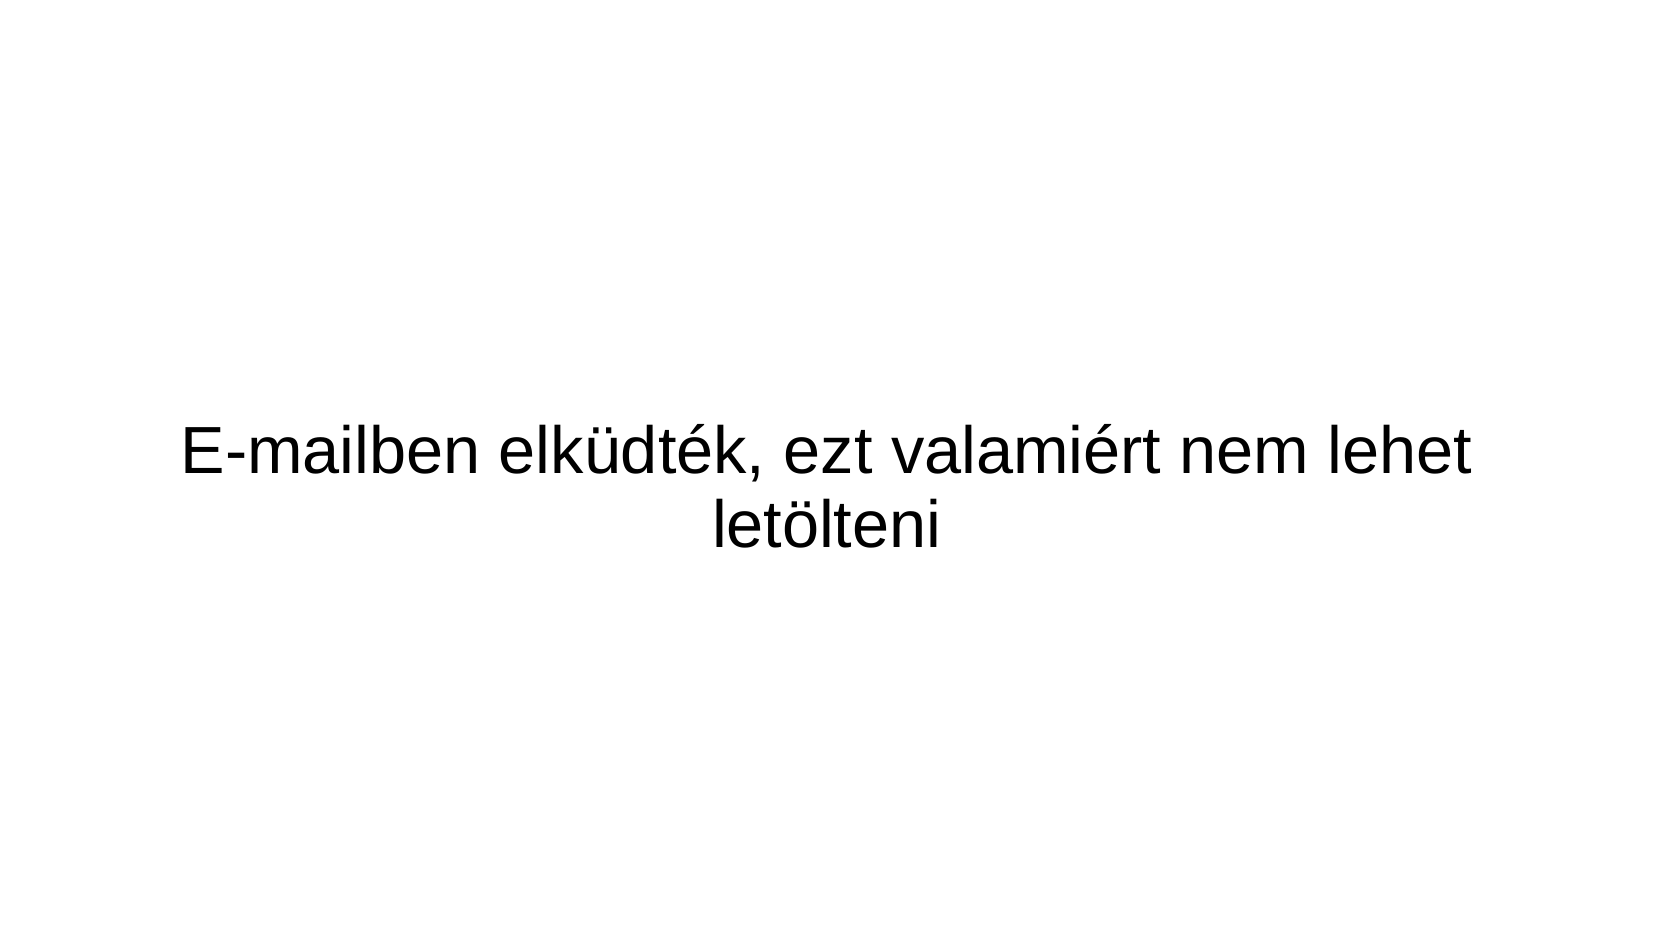

#
E-mailben elküdték, ezt valamiért nem lehet letölteni